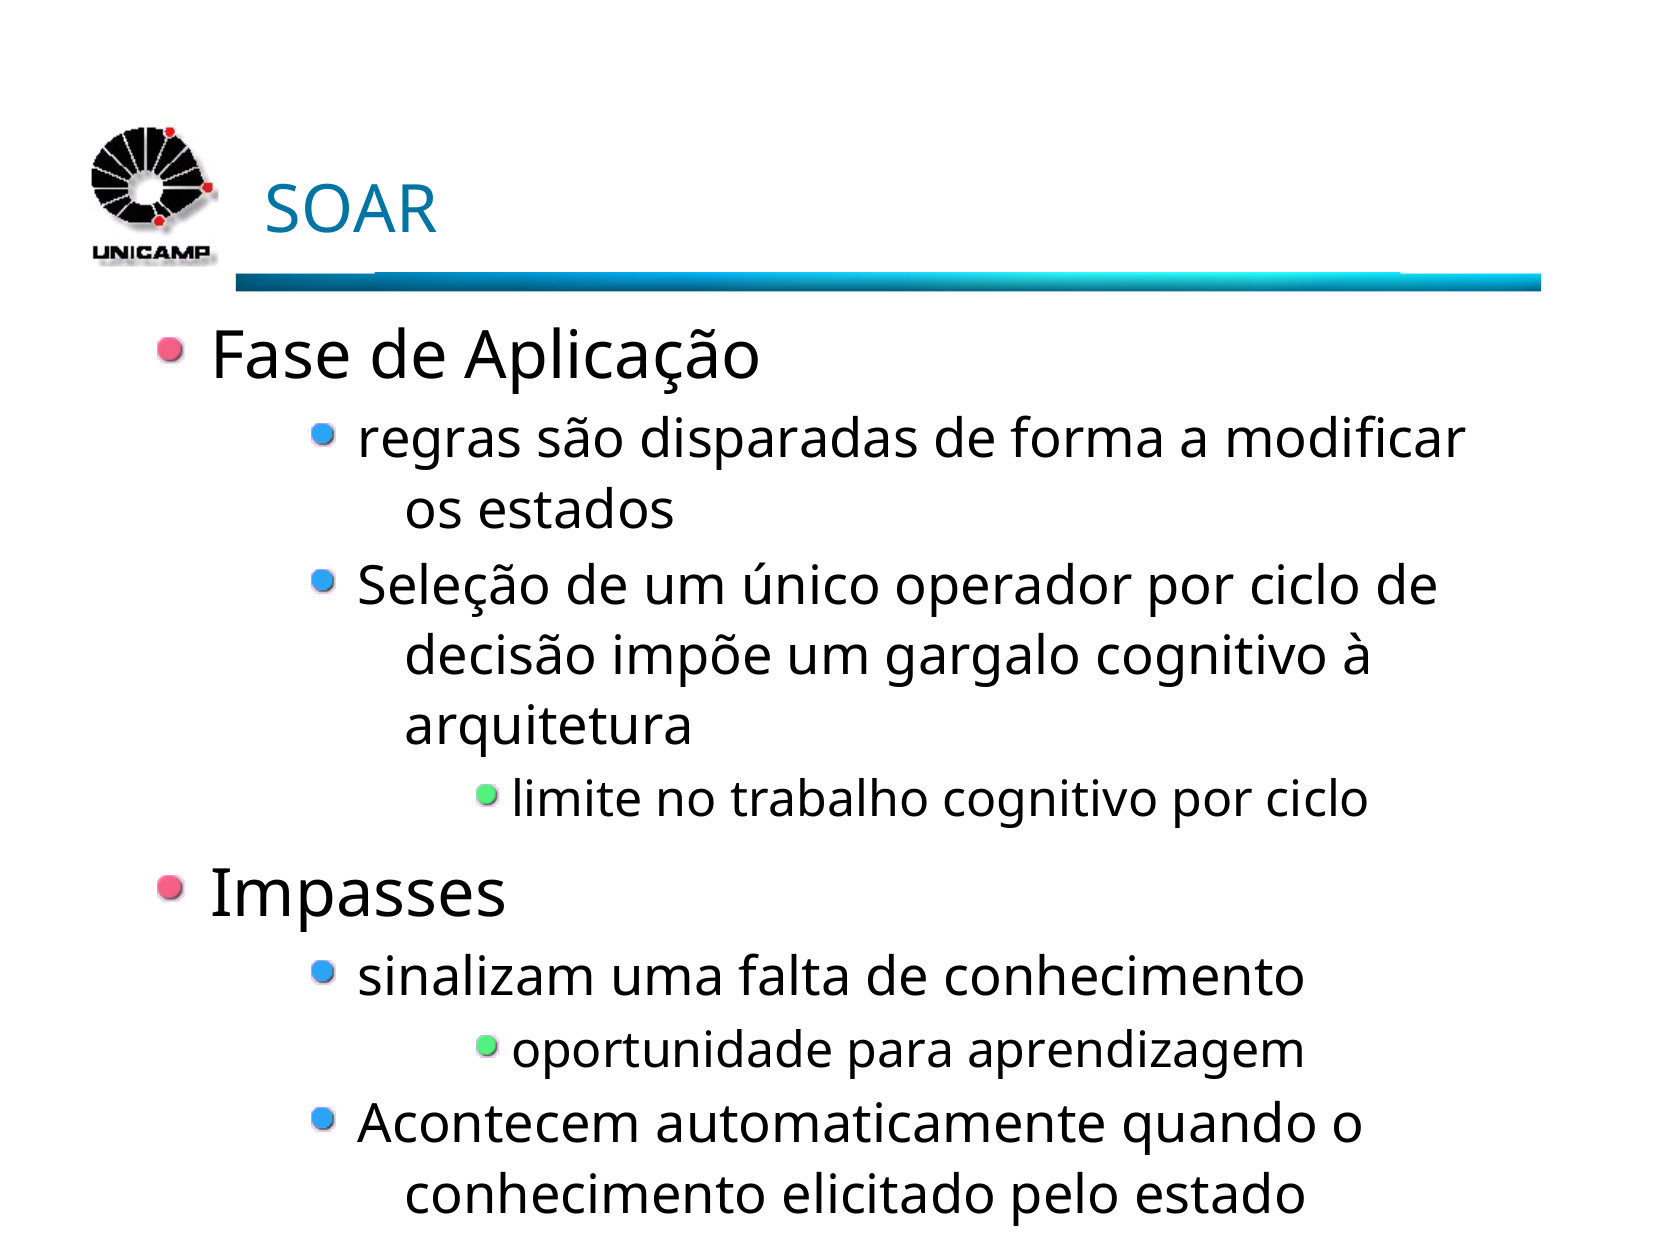

# SOAR
Fase de Aplicação
regras são disparadas de forma a modificar os estados
Seleção de um único operador por ciclo de decisão impõe um gargalo cognitivo à arquitetura
limite no trabalho cognitivo por ciclo
Impasses
sinalizam uma falta de conhecimento
oportunidade para aprendizagem
Acontecem automaticamente quando o conhecimento elicitado pelo estado corrente não é suficiente para o procedimento de decisão selecionar um operador